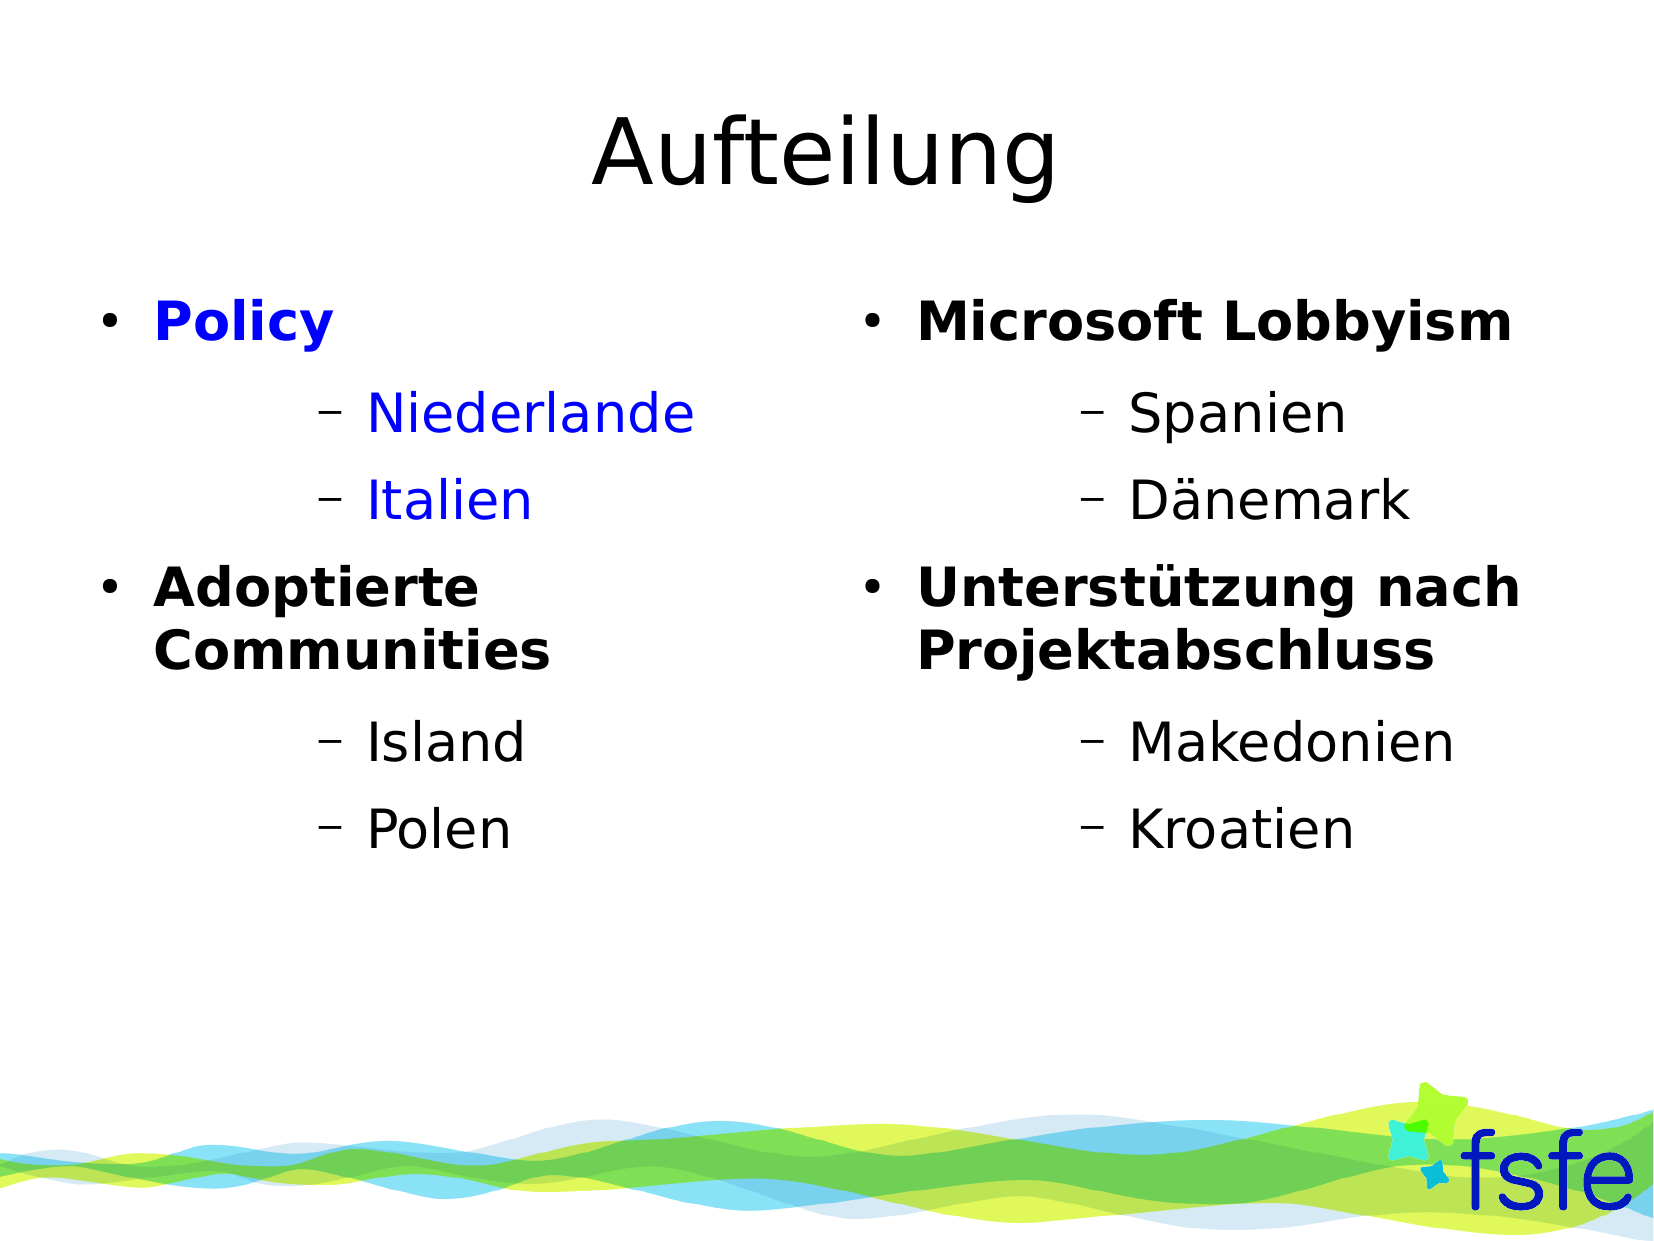

# Aufteilung
Policy
Niederlande
Italien
Adoptierte Communities
Island
Polen
Microsoft Lobbyism
Spanien
Dänemark
Unterstützung nach Projektabschluss
Makedonien
Kroatien